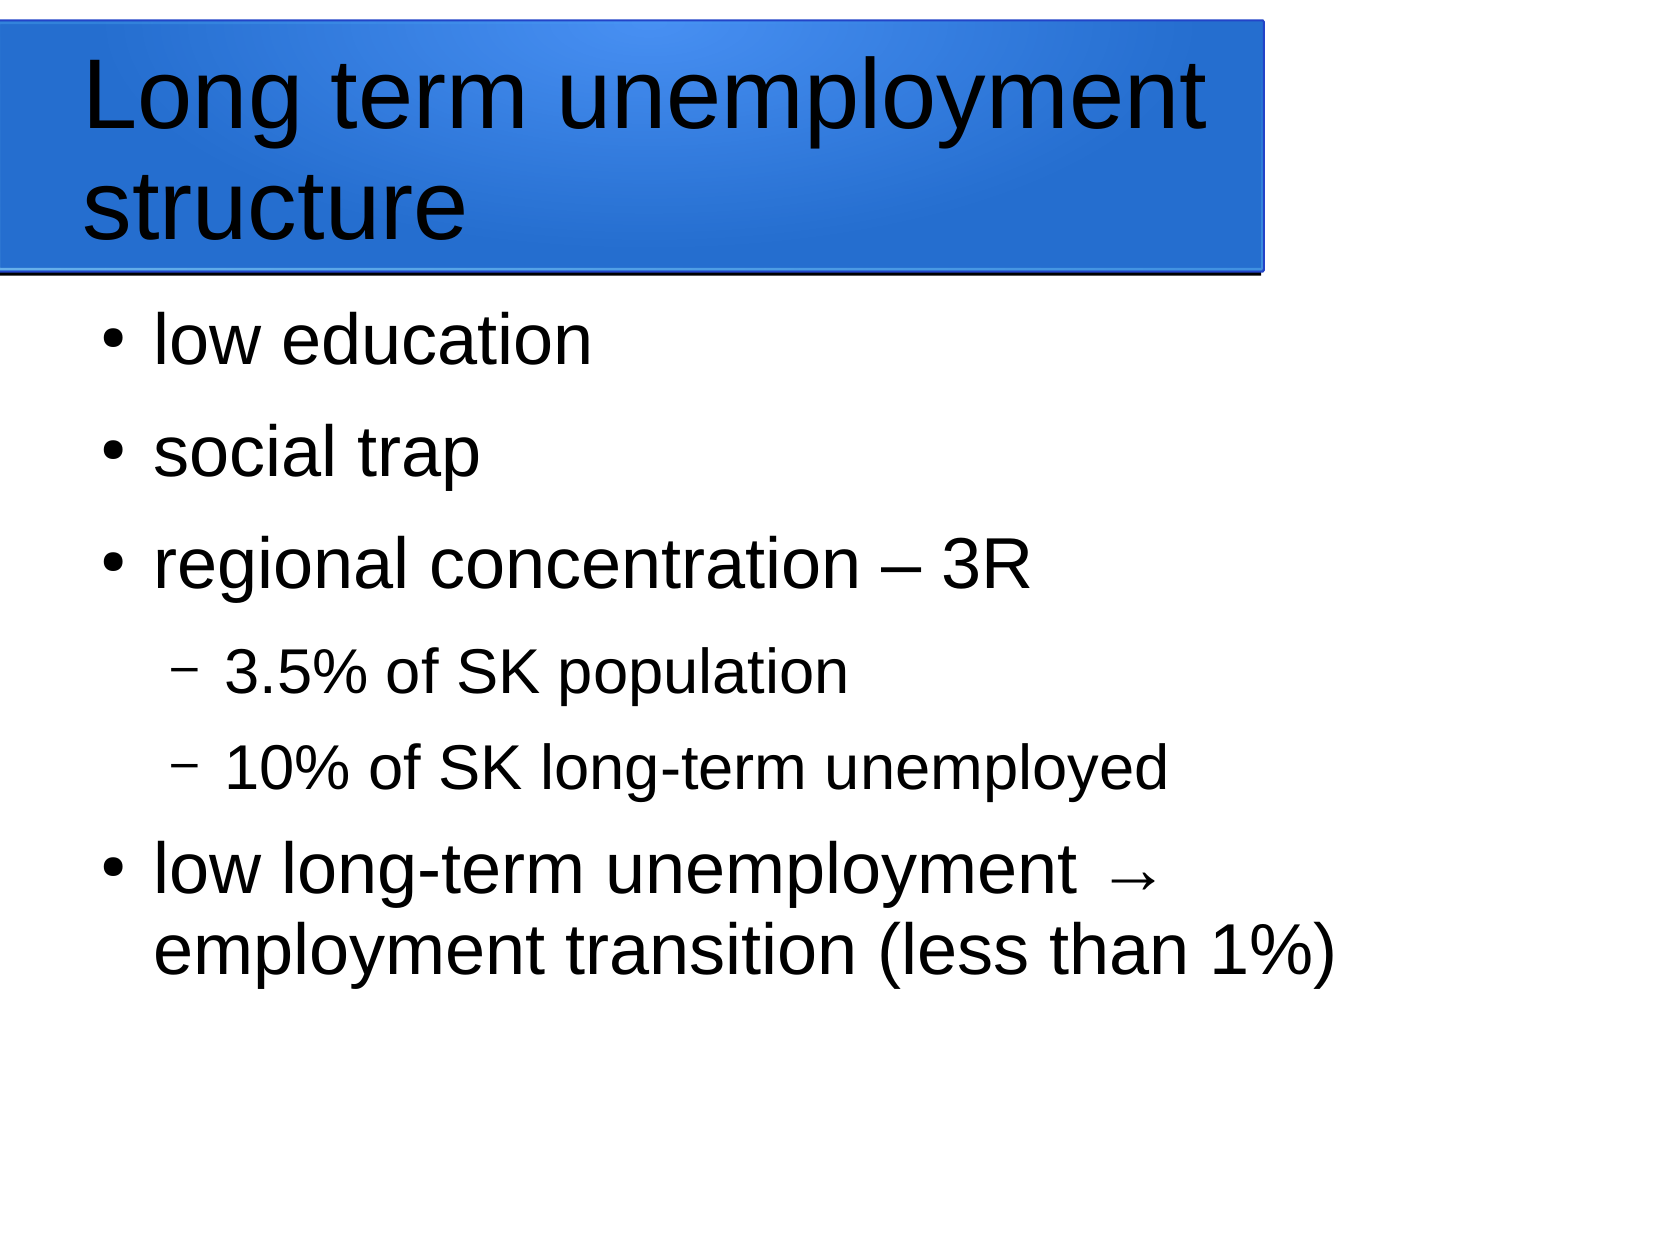

# Long term unemployment structure
low education
social trap
regional concentration – 3R
3.5% of SK population
10% of SK long-term unemployed
low long-term unemployment → employment transition (less than 1%)